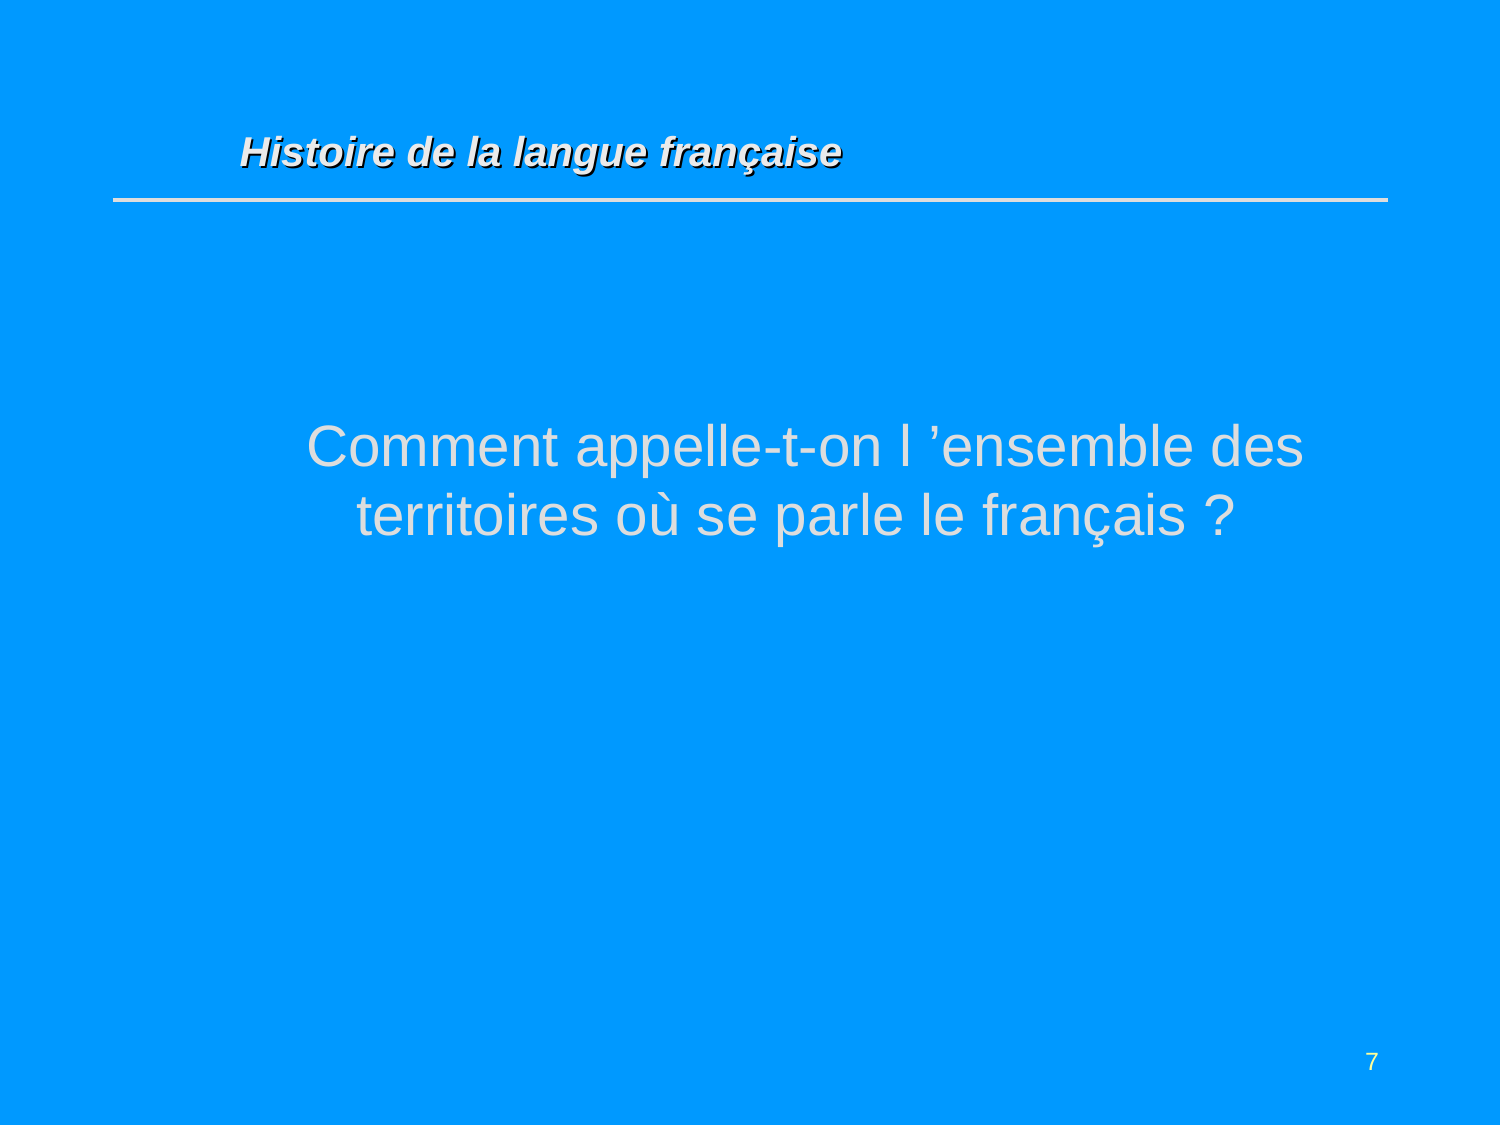

Histoire de la langue française
Comment appelle-t-on l ’ensemble des territoires où se parle le français ?
7